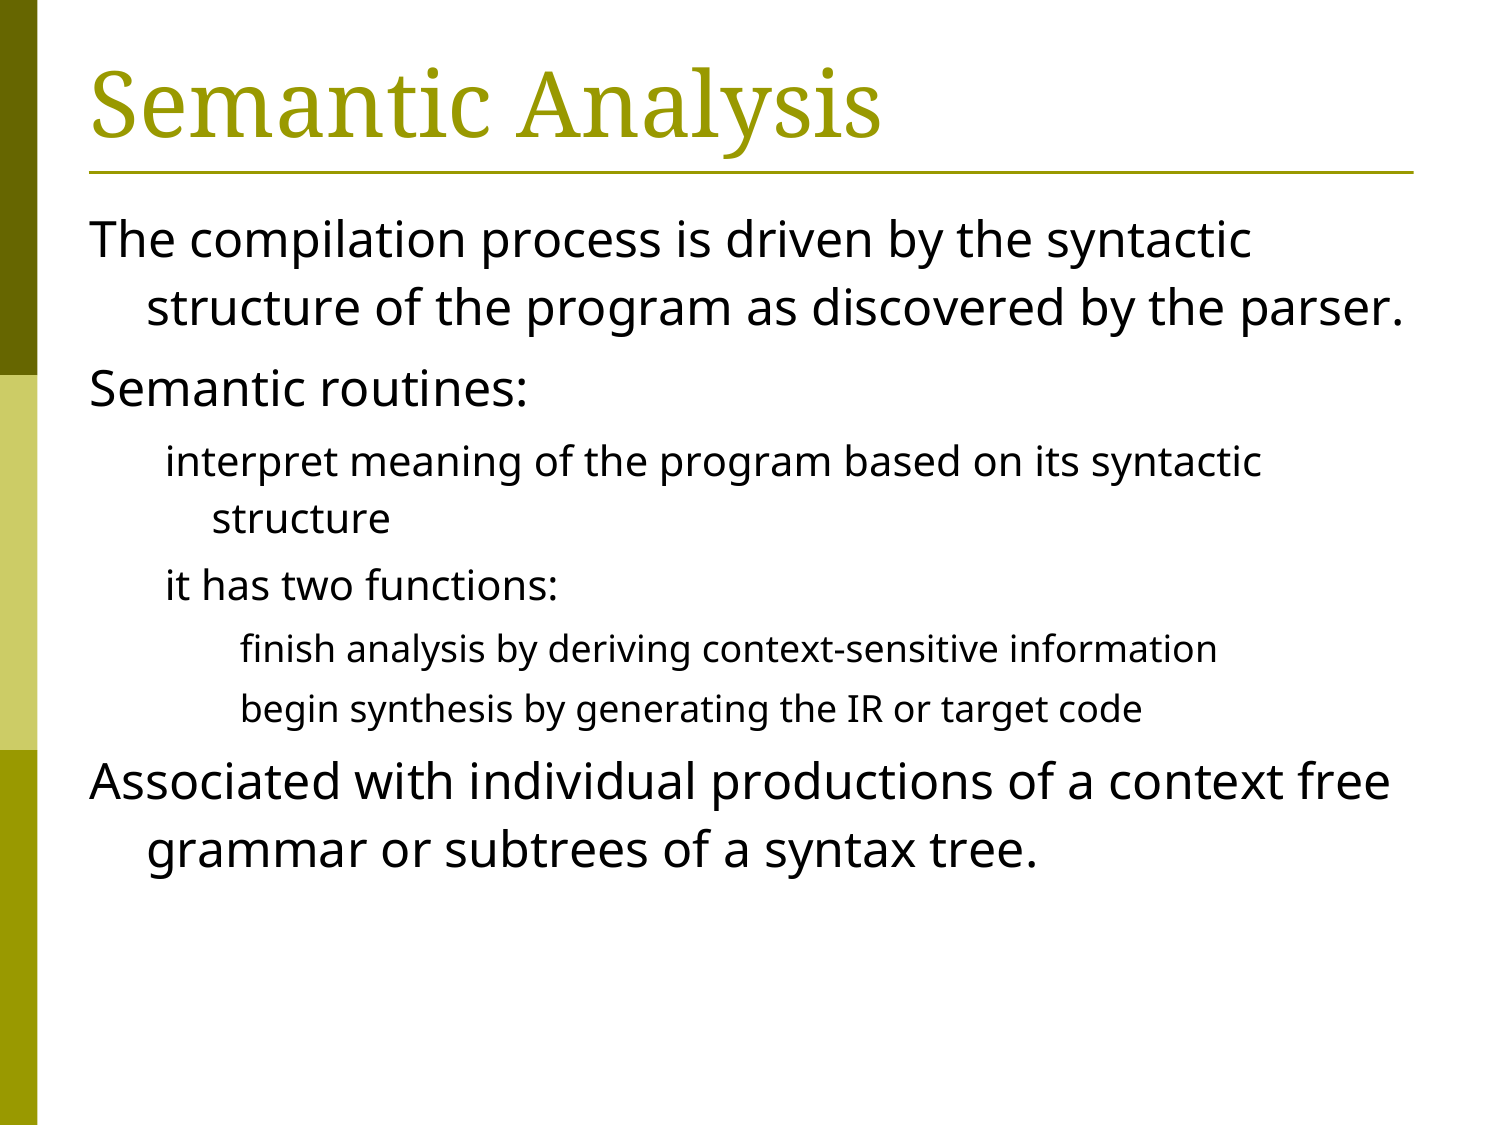

# Semantic Analysis
The compilation process is driven by the syntactic structure of the program as discovered by the parser.
Semantic routines:
interpret meaning of the program based on its syntactic structure
it has two functions:
finish analysis by deriving context-sensitive information
begin synthesis by generating the IR or target code
Associated with individual productions of a context free grammar or subtrees of a syntax tree.